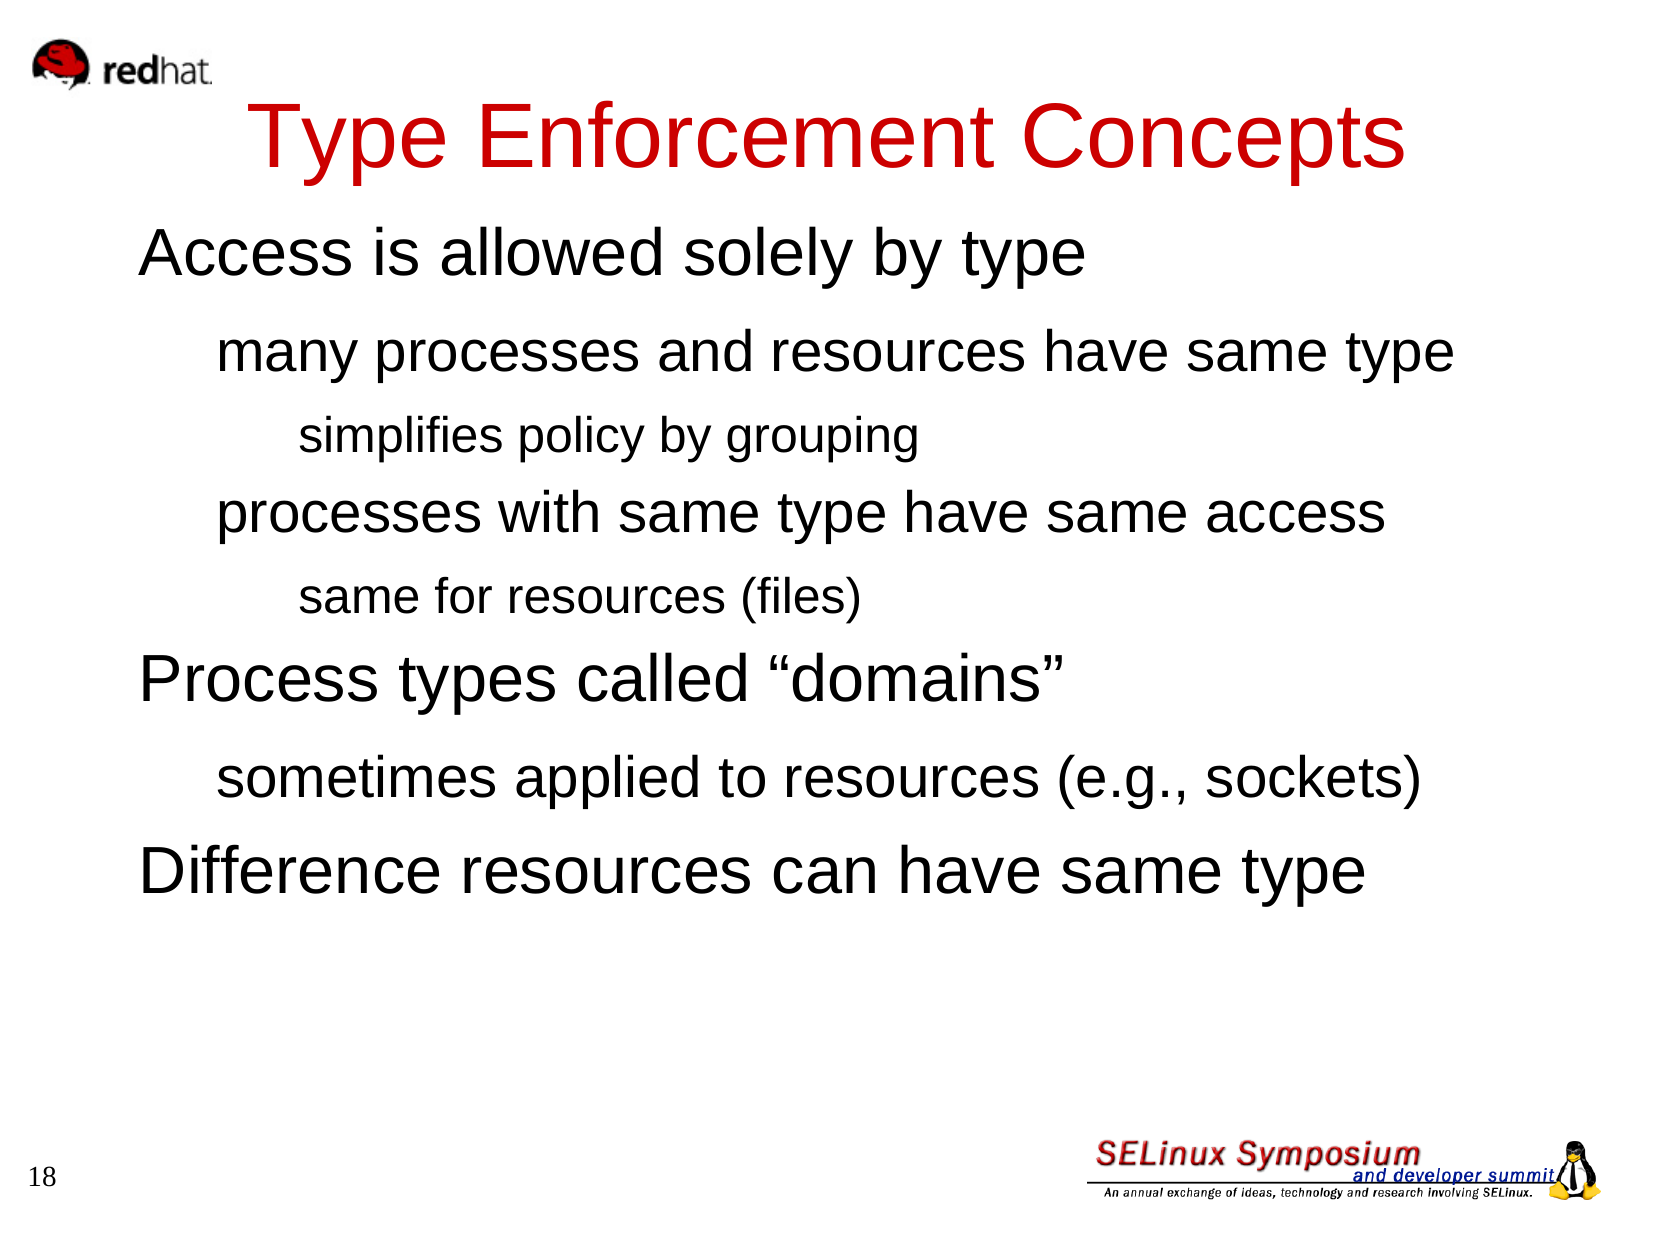

# Type Enforcement Concepts
Access is allowed solely by type
many processes and resources have same type
simplifies policy by grouping
processes with same type have same access
same for resources (files)
Process types called “domains”
sometimes applied to resources (e.g., sockets)
Difference resources can have same type